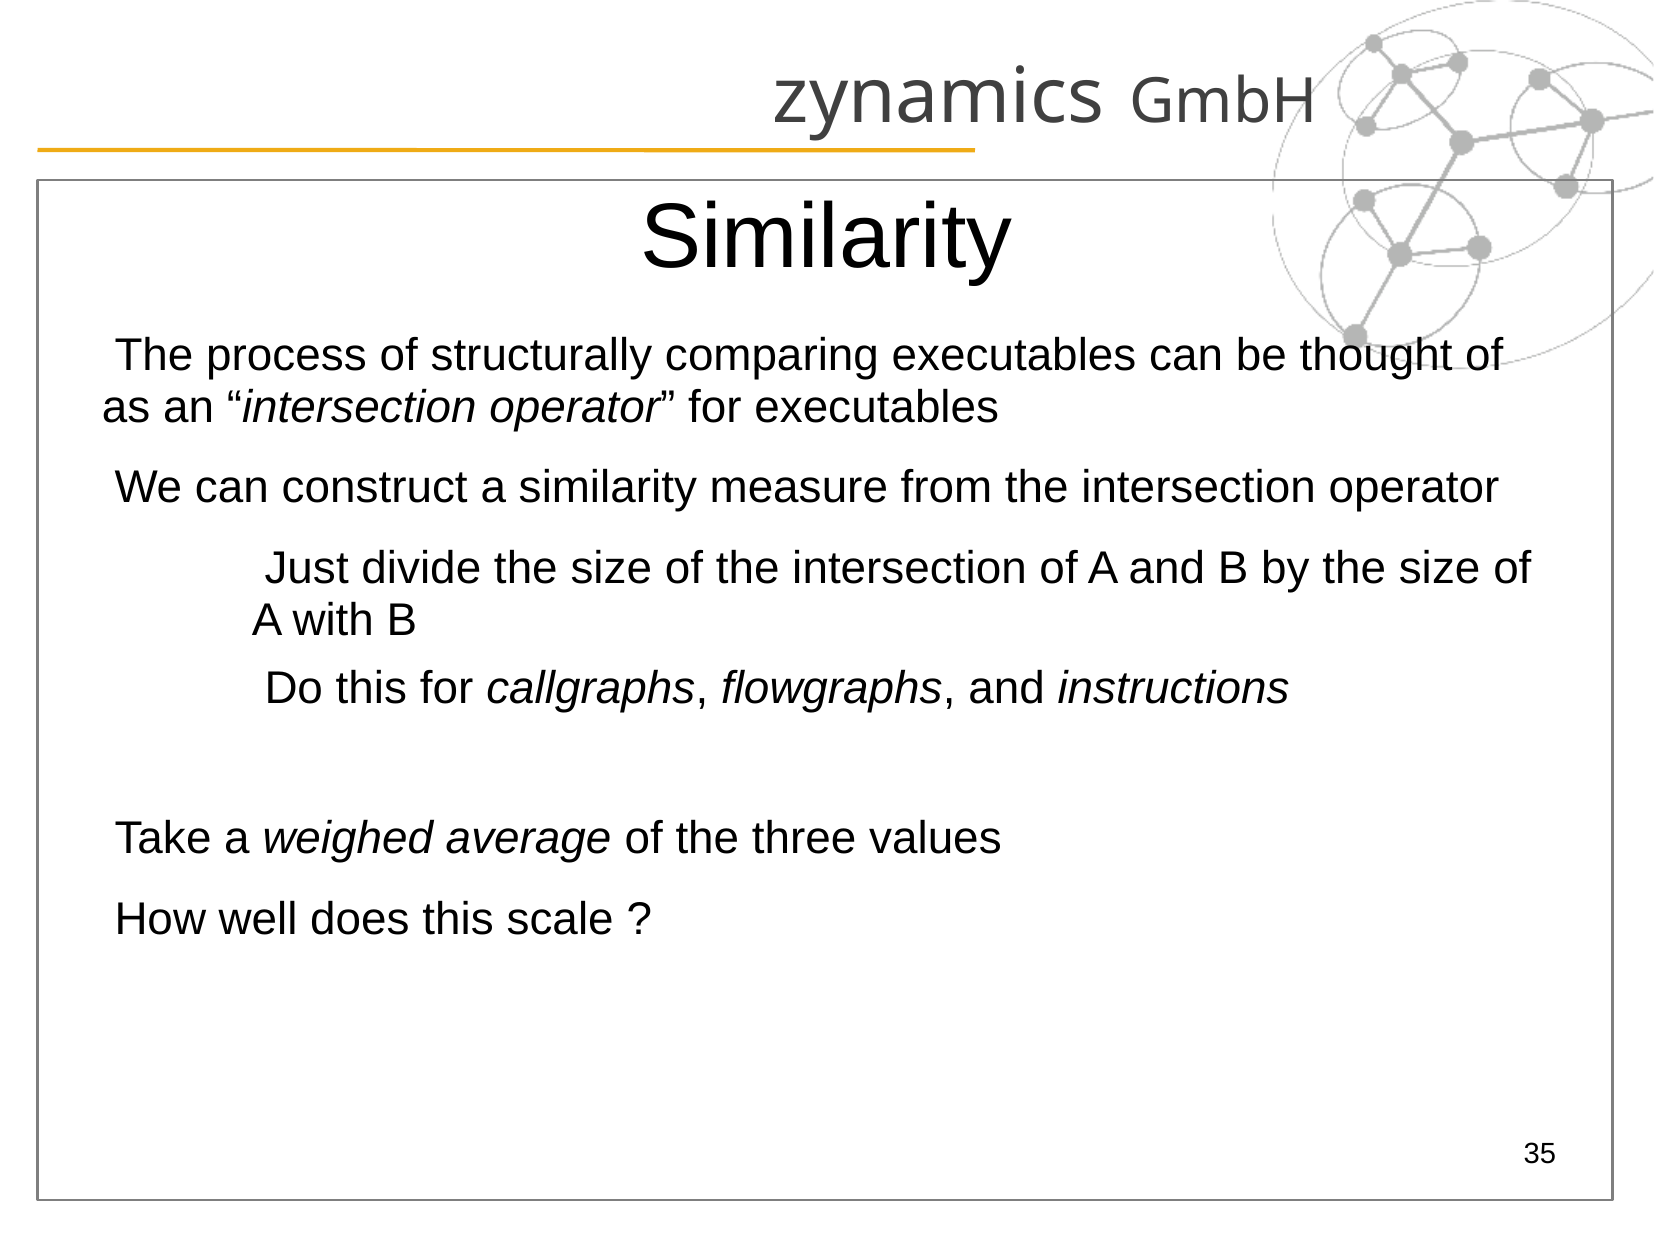

zynamics GmbH
# Similarity
 The process of structurally comparing executables can be thought of as an “intersection operator” for executables
 We can construct a similarity measure from the intersection operator
 Just divide the size of the intersection of A and B by the size of A with B
 Do this for callgraphs, flowgraphs, and instructions
 Take a weighed average of the three values
 How well does this scale ?